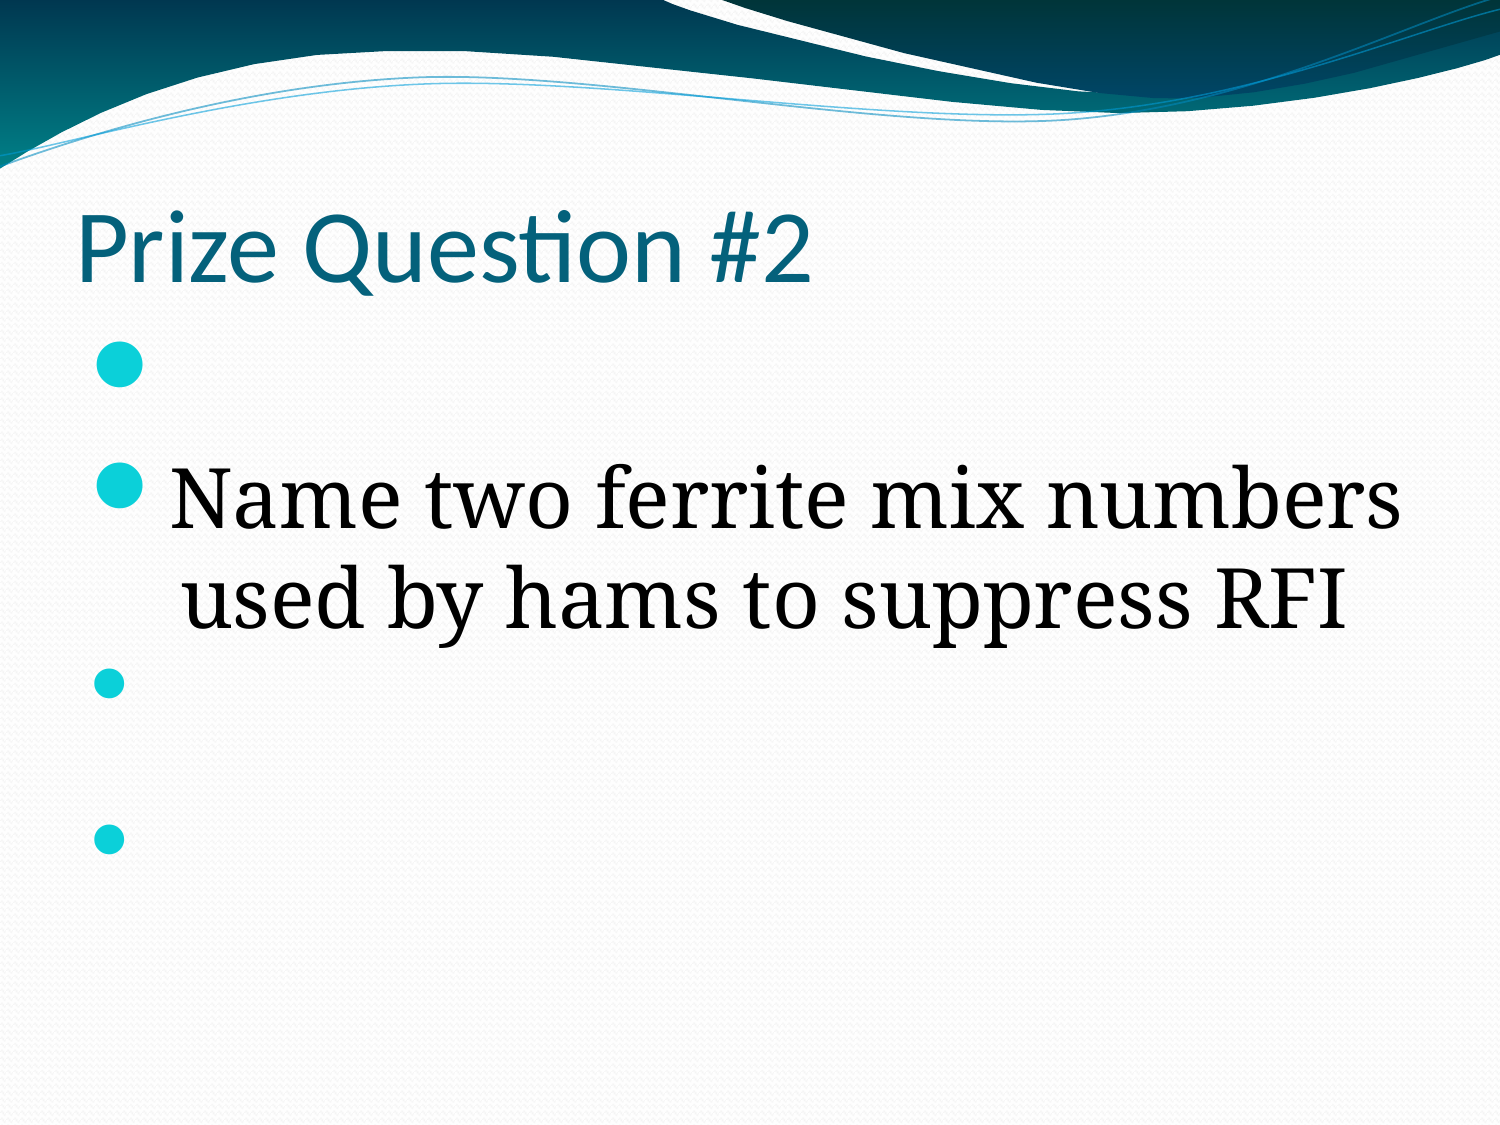

# Prize Question #2
Name two ferrite mix numbers used by hams to suppress RFI